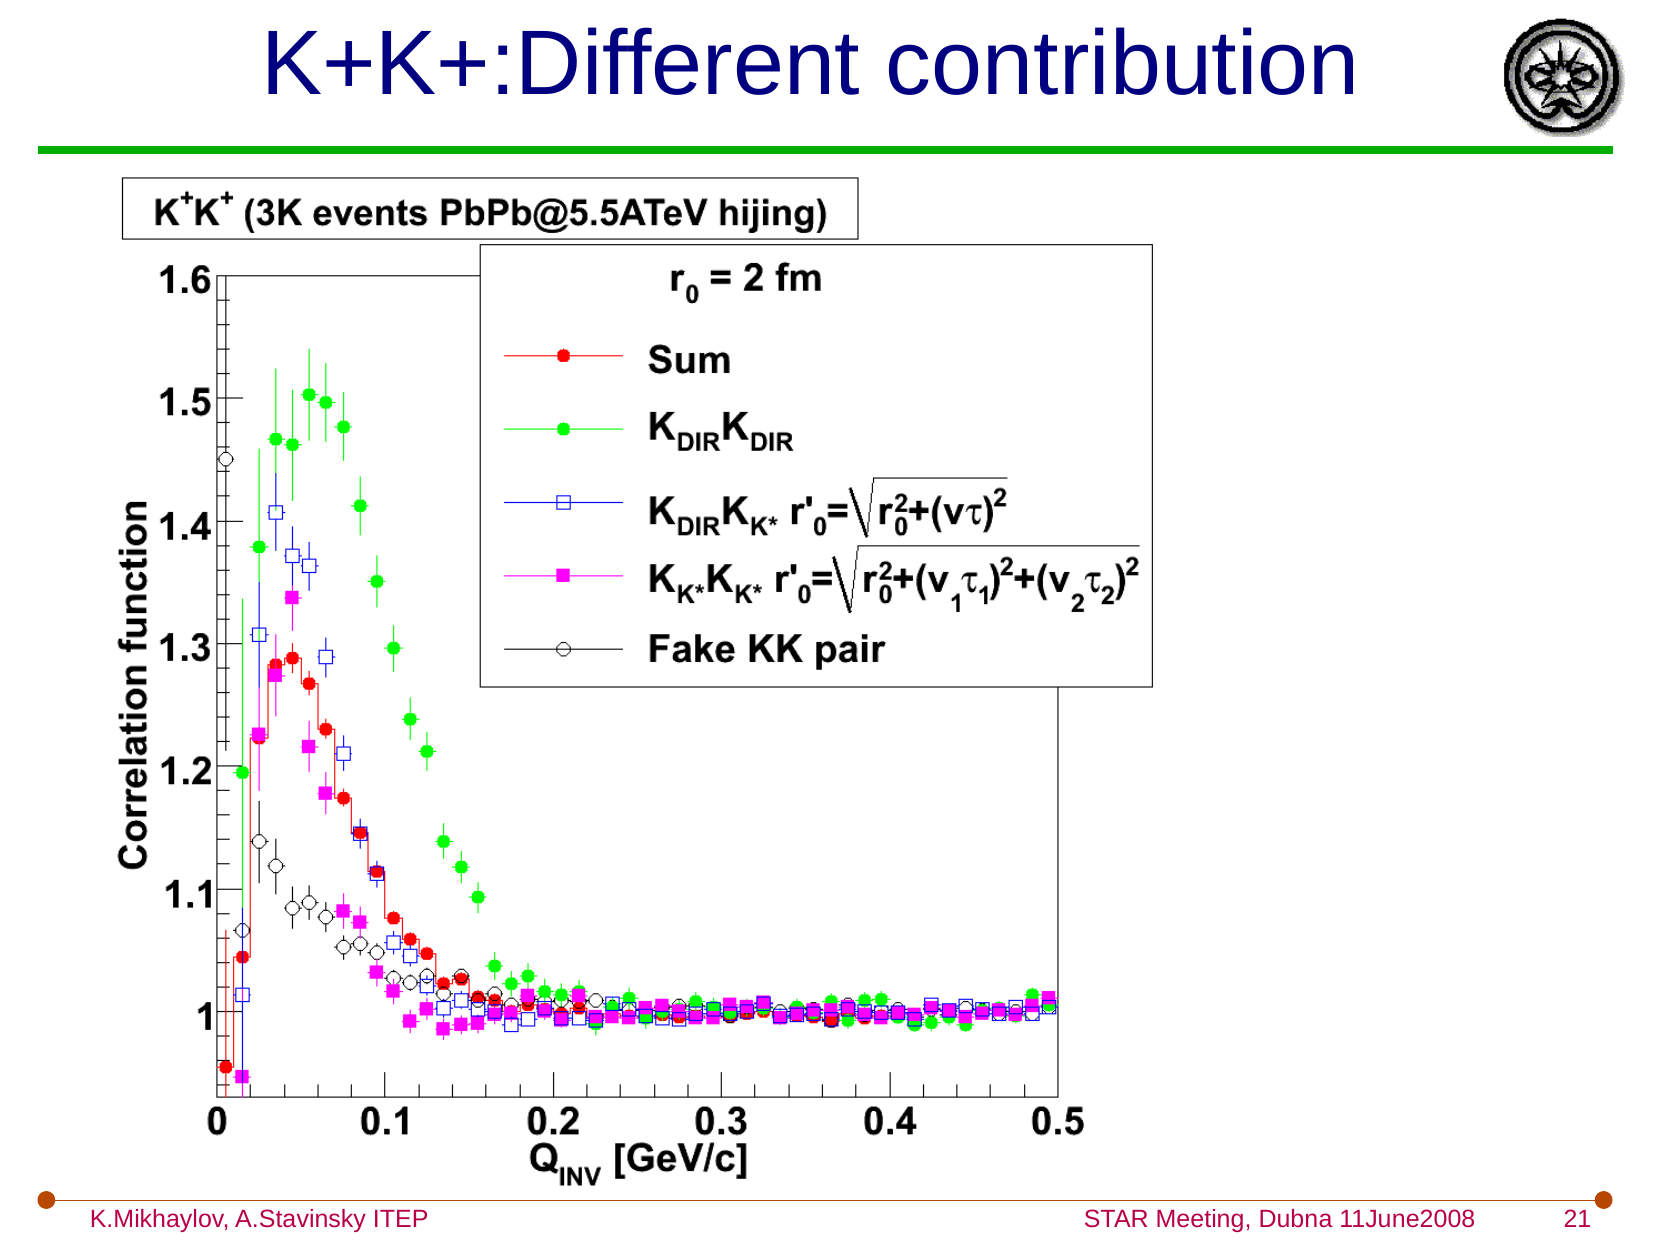

# K+K+:Different contribution
K.Mikhaylov, A.Stavinsky ITEP STAR Meeting, Dubna 11June2008